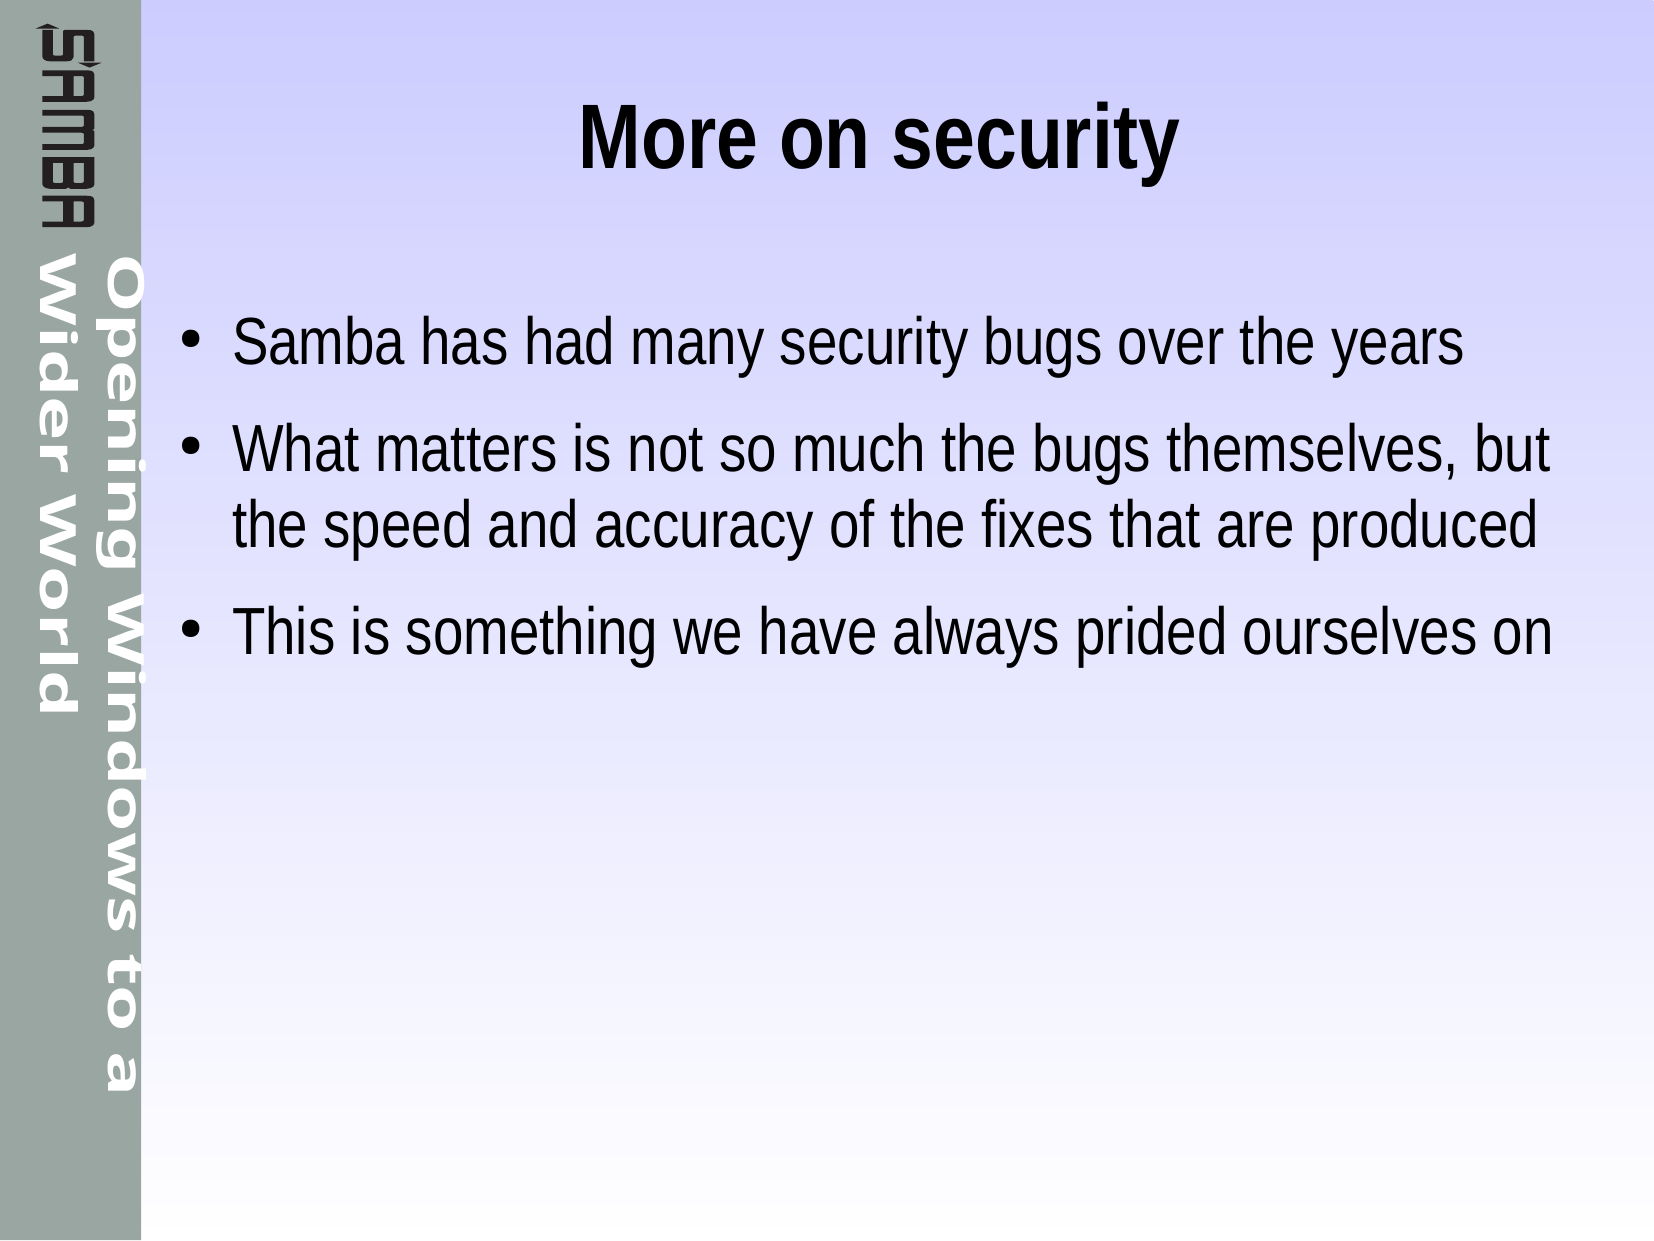

# More on security
Samba has had many security bugs over the years
What matters is not so much the bugs themselves, but the speed and accuracy of the fixes that are produced
This is something we have always prided ourselves on